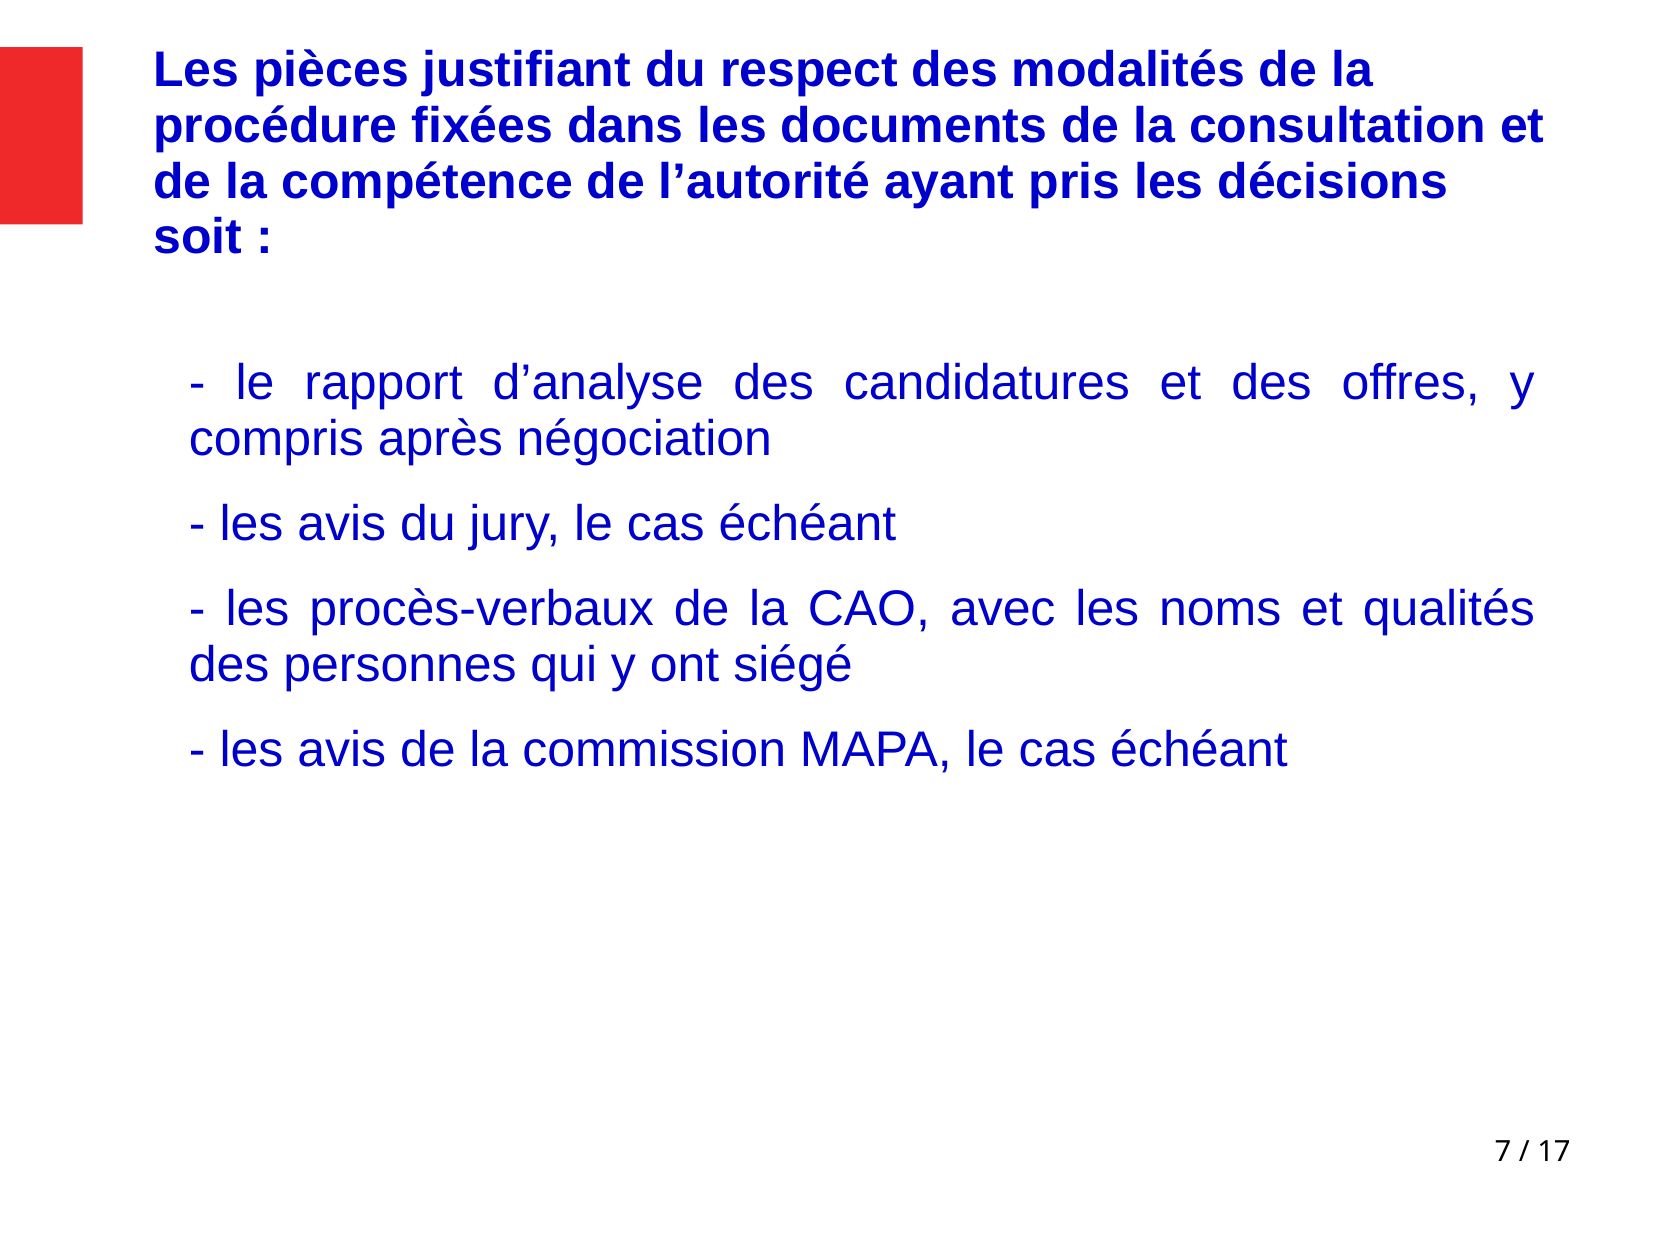

# Les pièces justifiant du respect des modalités de la procédure fixées dans les documents de la consultation et de la compétence de l’autorité ayant pris les décisions soit :
- le rapport d’analyse des candidatures et des offres, y compris après négociation
- les avis du jury, le cas échéant
- les procès-verbaux de la CAO, avec les noms et qualités des personnes qui y ont siégé
- les avis de la commission MAPA, le cas échéant
7